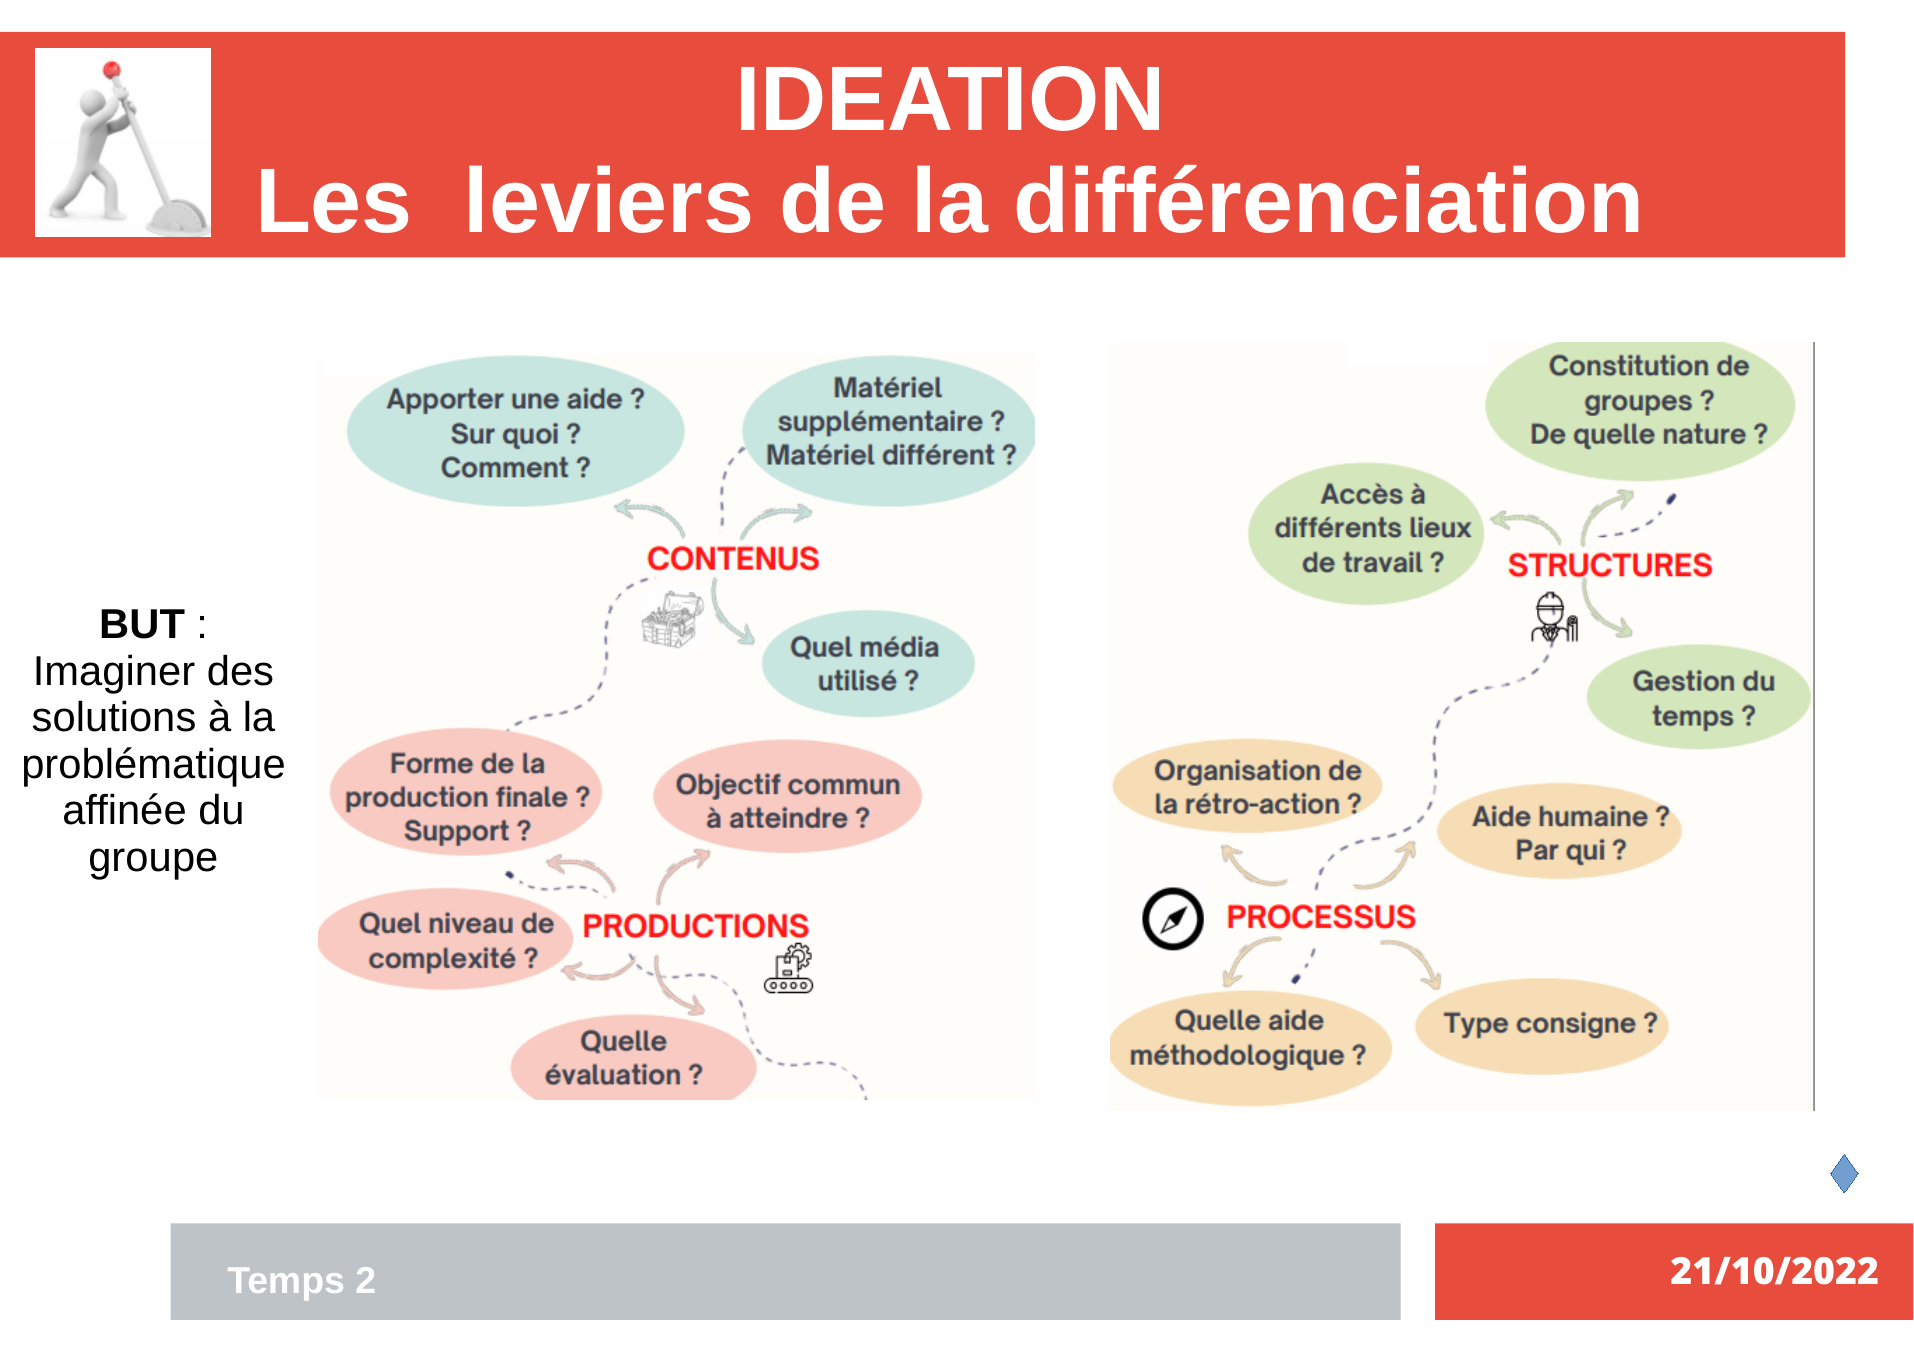

IDEATION
Les leviers de la différenciation
BUT :
Imaginer des solutions à la problématique
affinée du groupe
21/10/2022
Temps 2